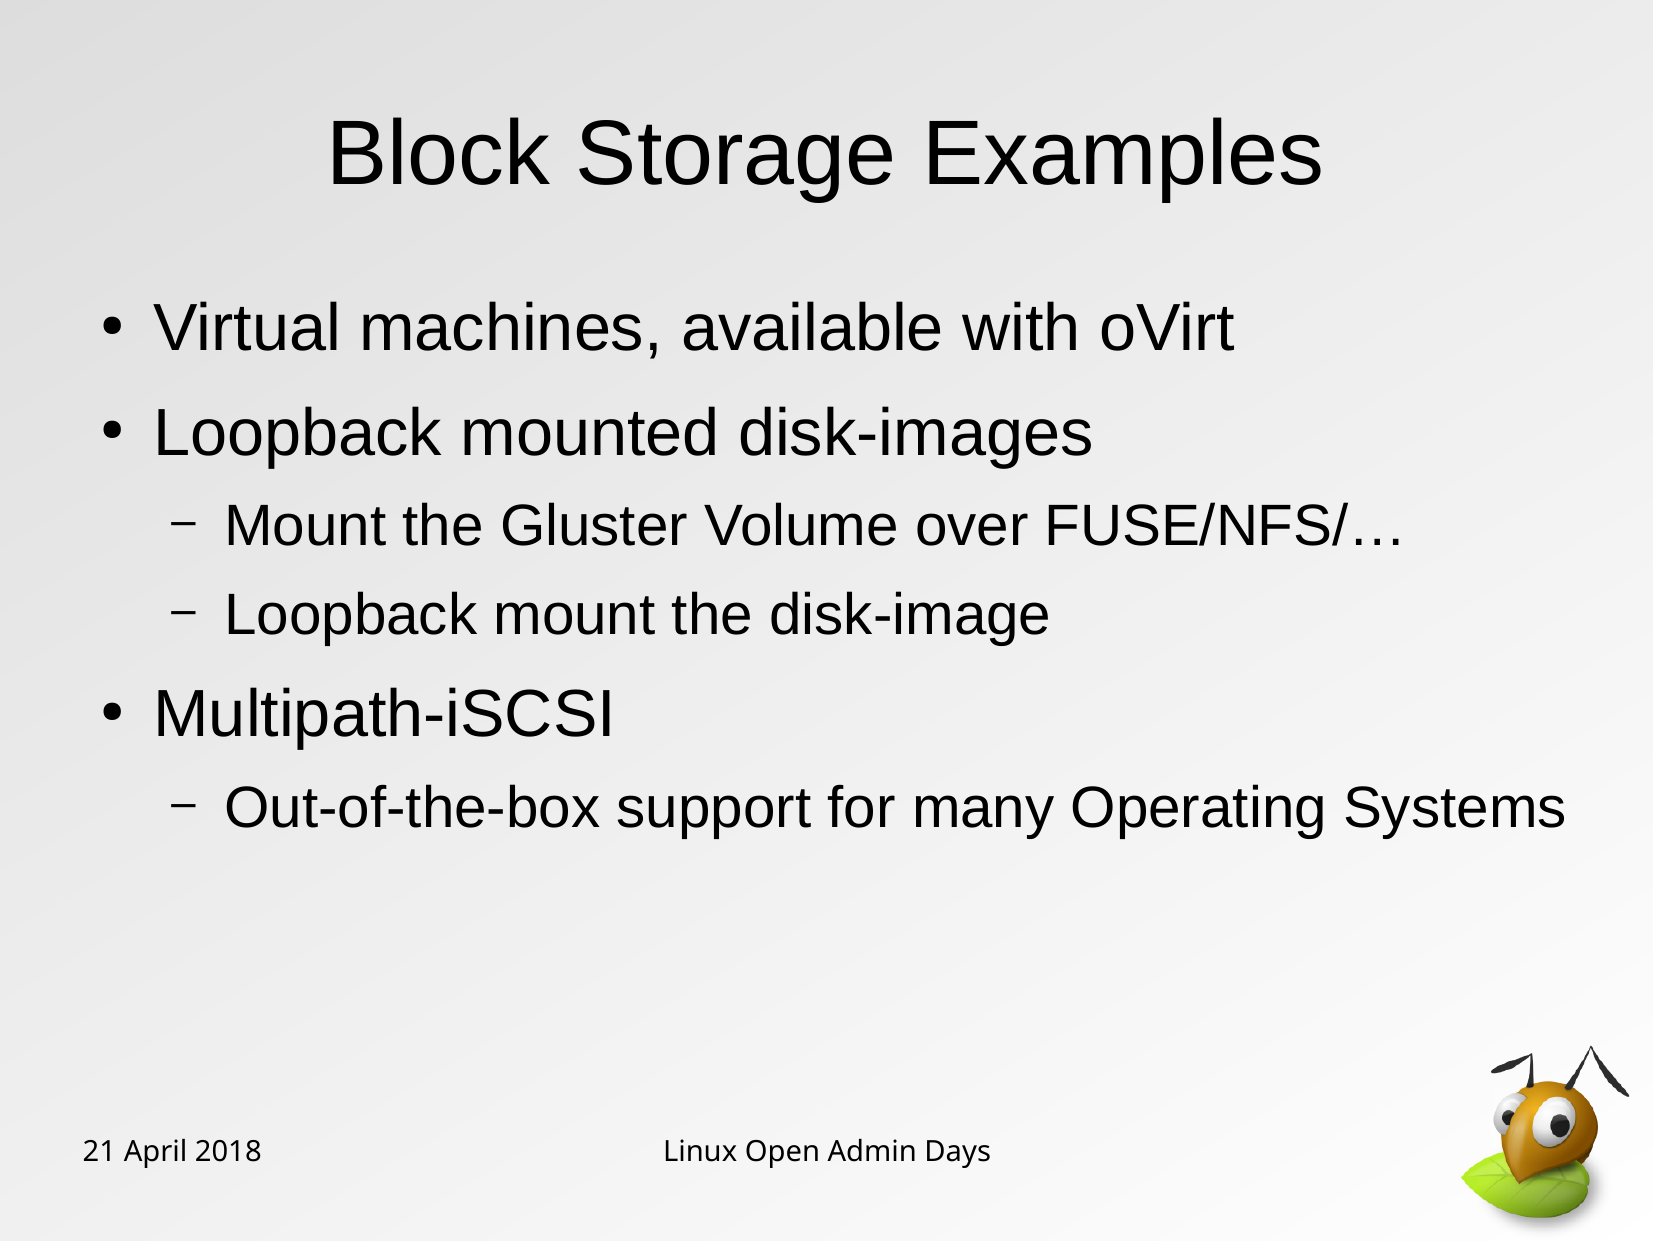

# Block Storage Examples
Virtual machines, available with oVirt
Loopback mounted disk-images
Mount the Gluster Volume over FUSE/NFS/…
Loopback mount the disk-image
Multipath-iSCSI
Out-of-the-box support for many Operating Systems
21 April 2018
Linux Open Admin Days